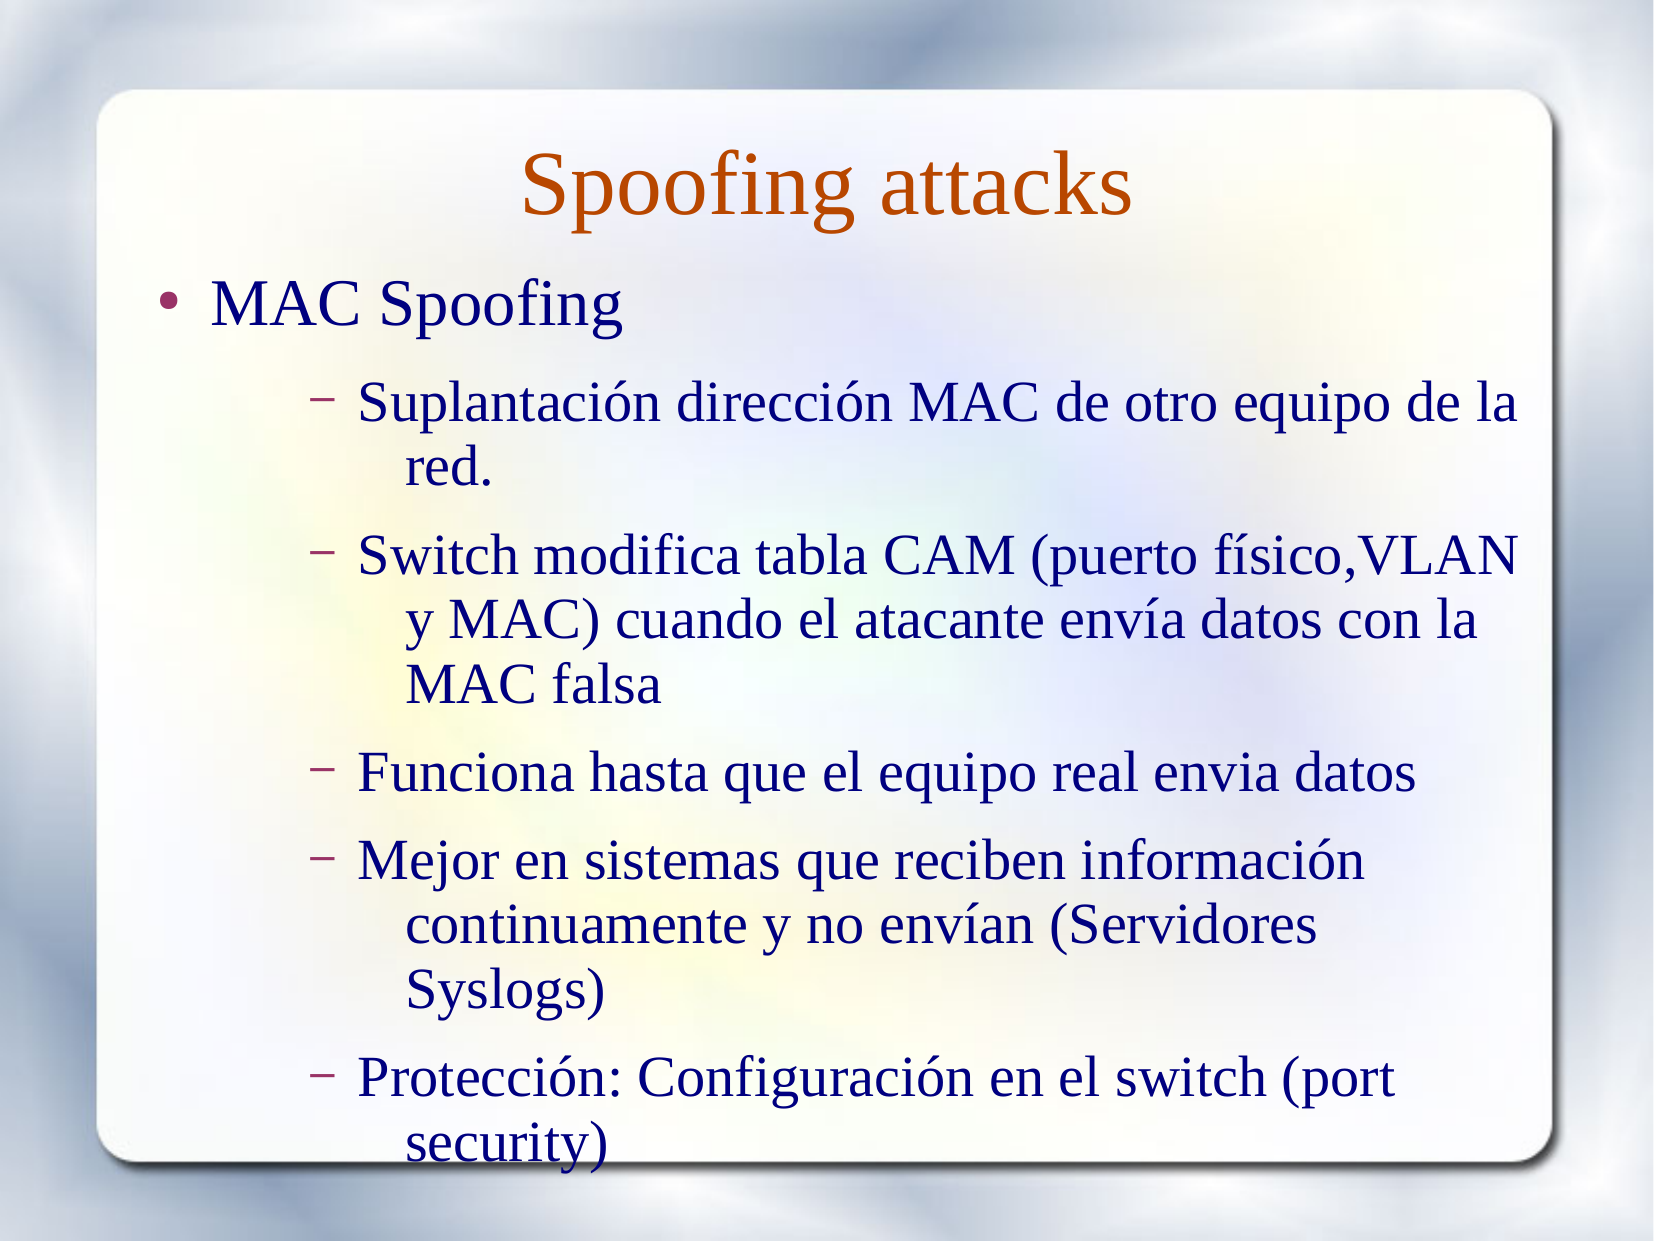

# Spoofing attacks
MAC Spoofing
Suplantación dirección MAC de otro equipo de la red.
Switch modifica tabla CAM (puerto físico,VLAN y MAC) cuando el atacante envía datos con la MAC falsa
Funciona hasta que el equipo real envia datos
Mejor en sistemas que reciben información continuamente y no envían (Servidores Syslogs)
Protección: Configuración en el switch (port security)